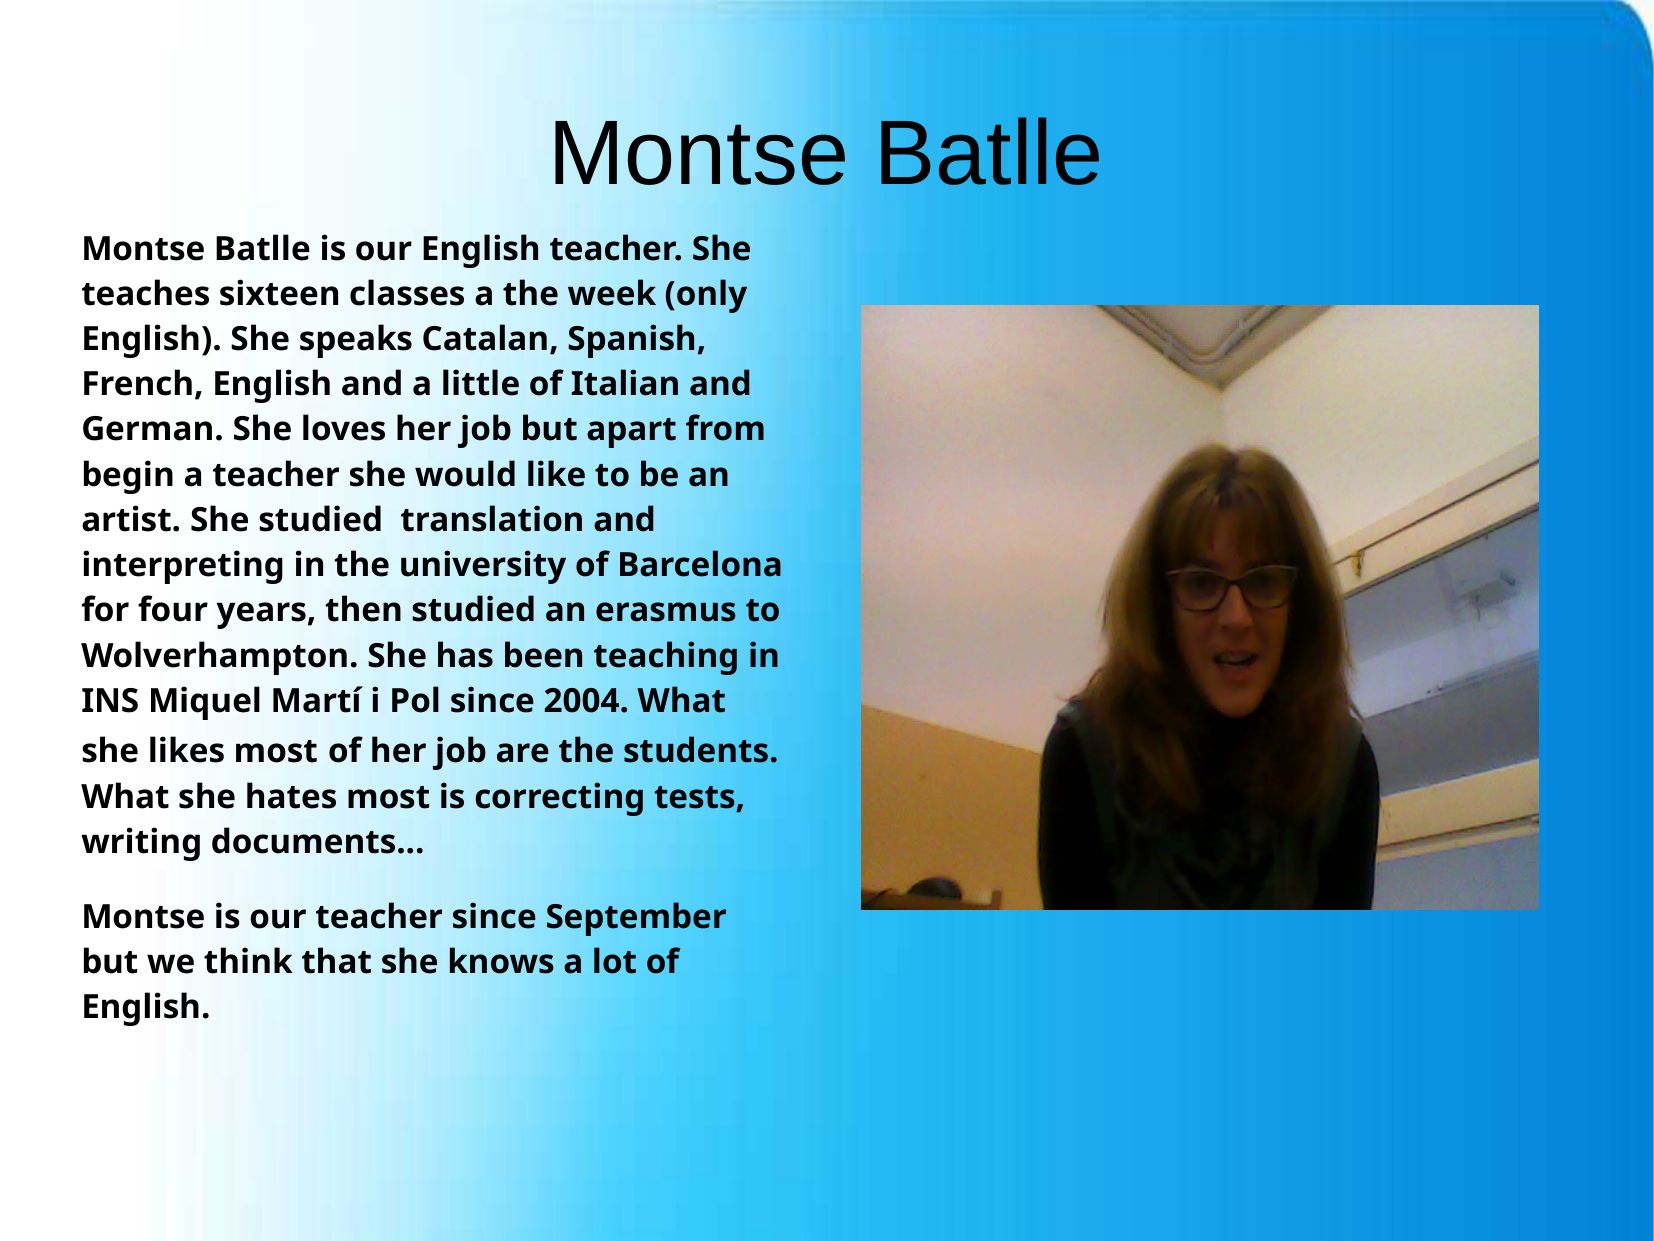

# Montse Batlle
Montse Batlle is our English teacher. She teaches sixteen classes a the week (only English). She speaks Catalan, Spanish, French, English and a little of Italian and German. She loves her job but apart from begin a teacher she would like to be an artist. She studied translation and interpreting in the university of Barcelona for four years, then studied an erasmus to Wolverhampton. She has been teaching in INS Miquel Martí i Pol since 2004. What she likes most of her job are the students. What she hates most is correcting tests, writing documents...
Montse is our teacher since September but we think that she knows a lot of English.